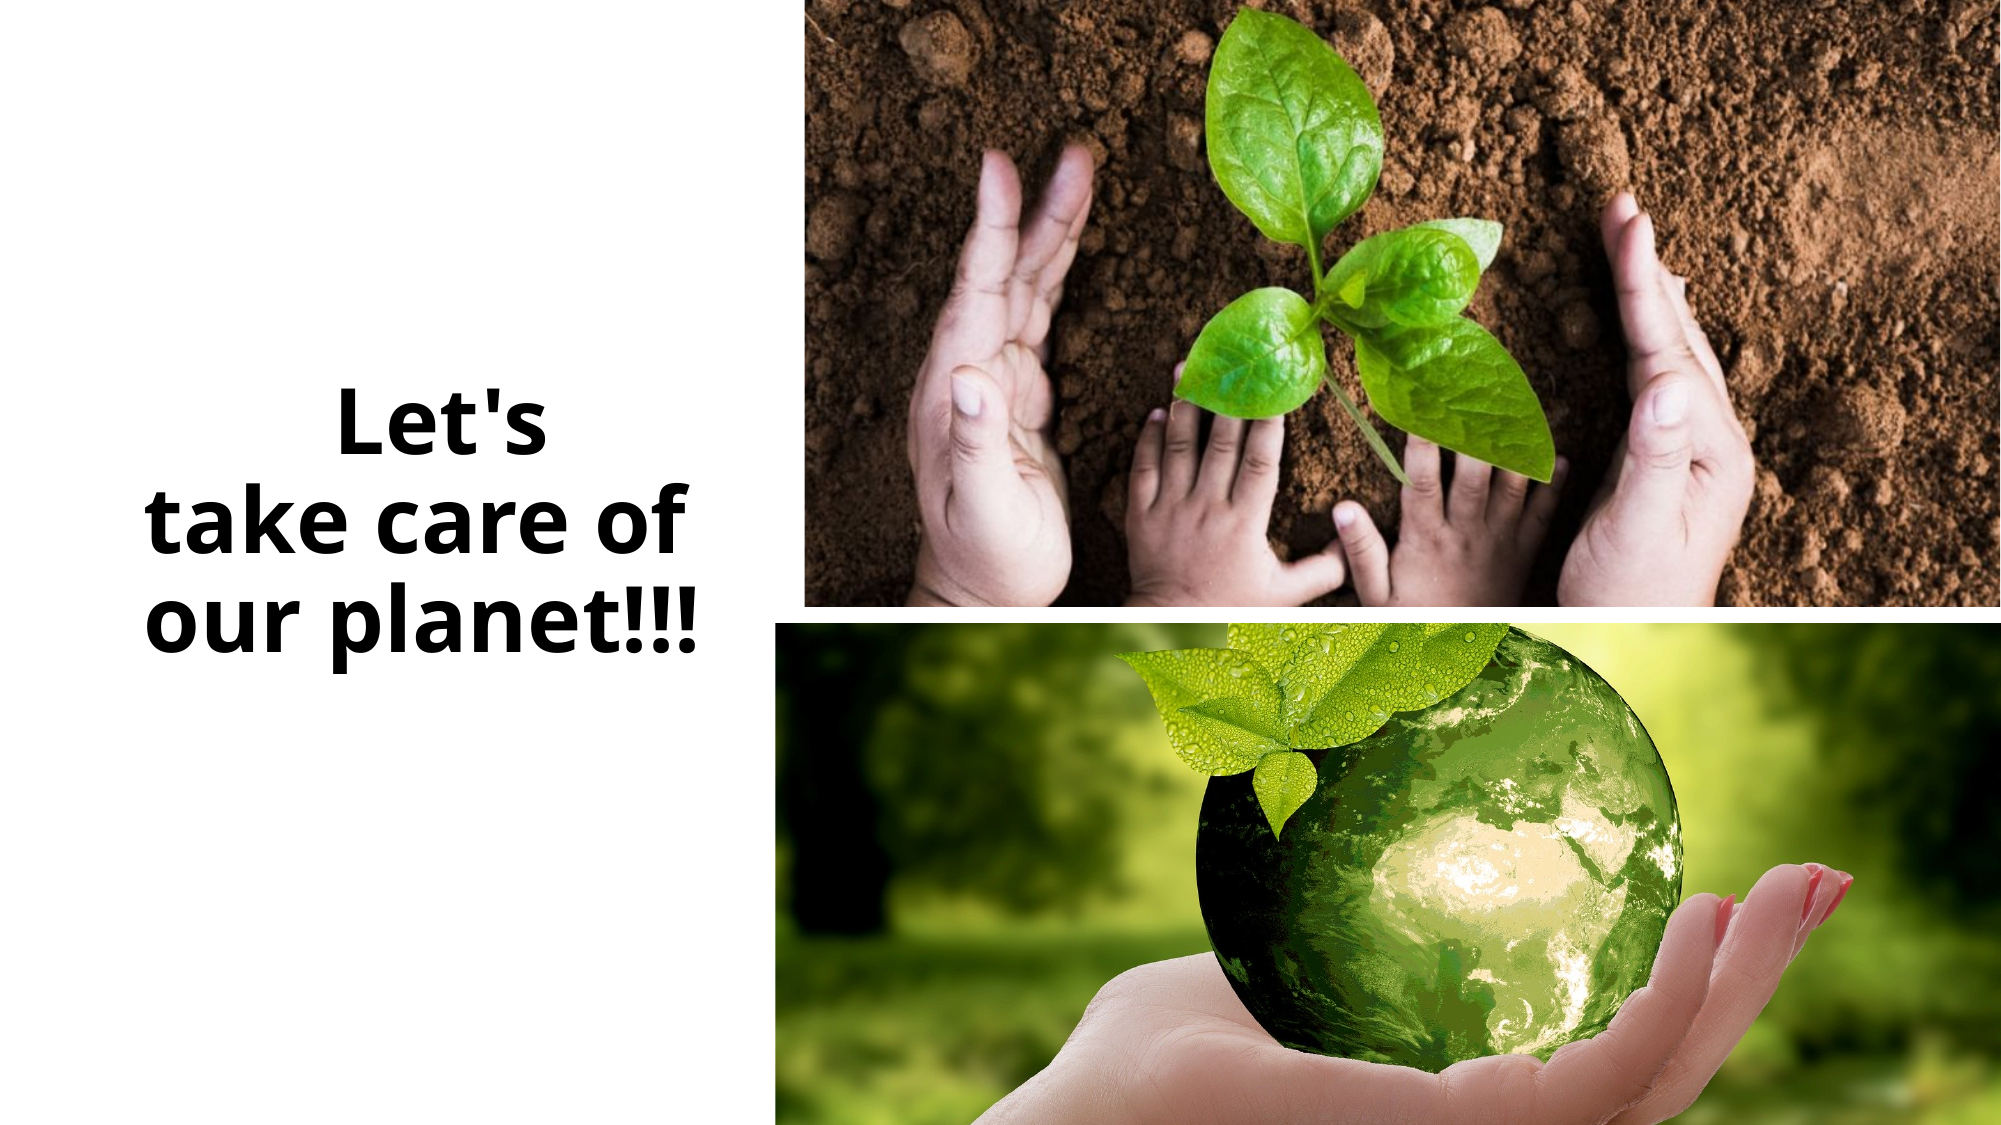

# Let's take care of our planet!!!